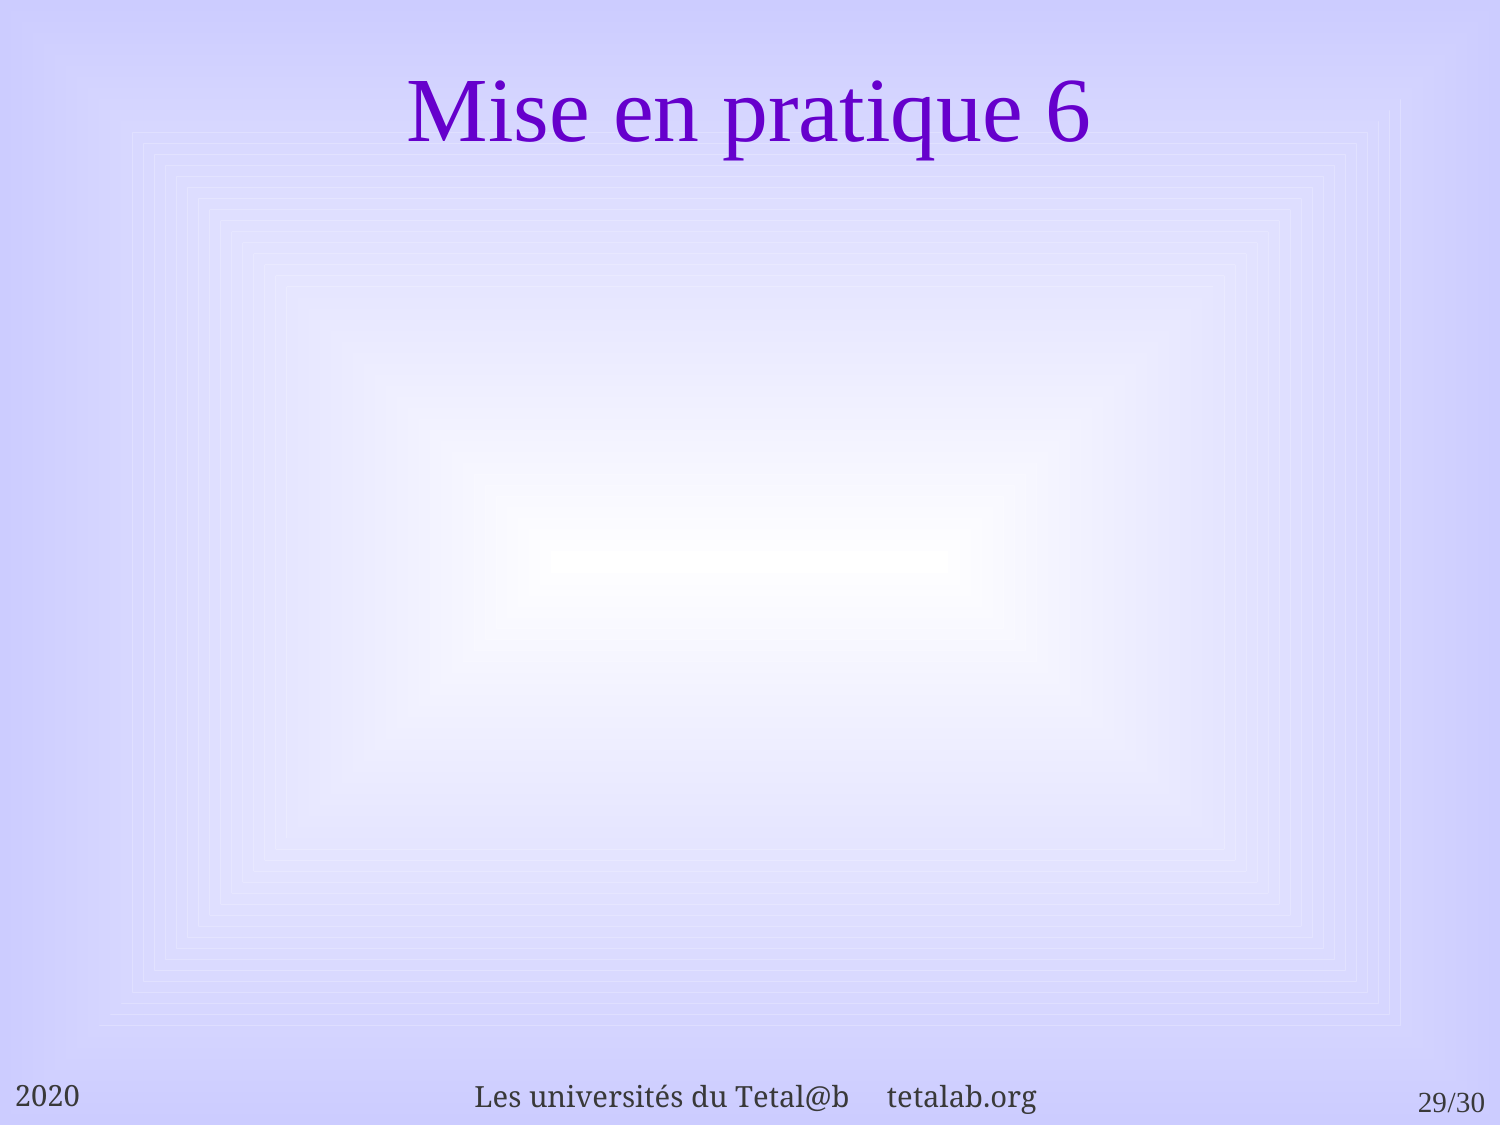

# Mise en pratique 6
2020
Les universités du Tetal@b tetalab.org
29